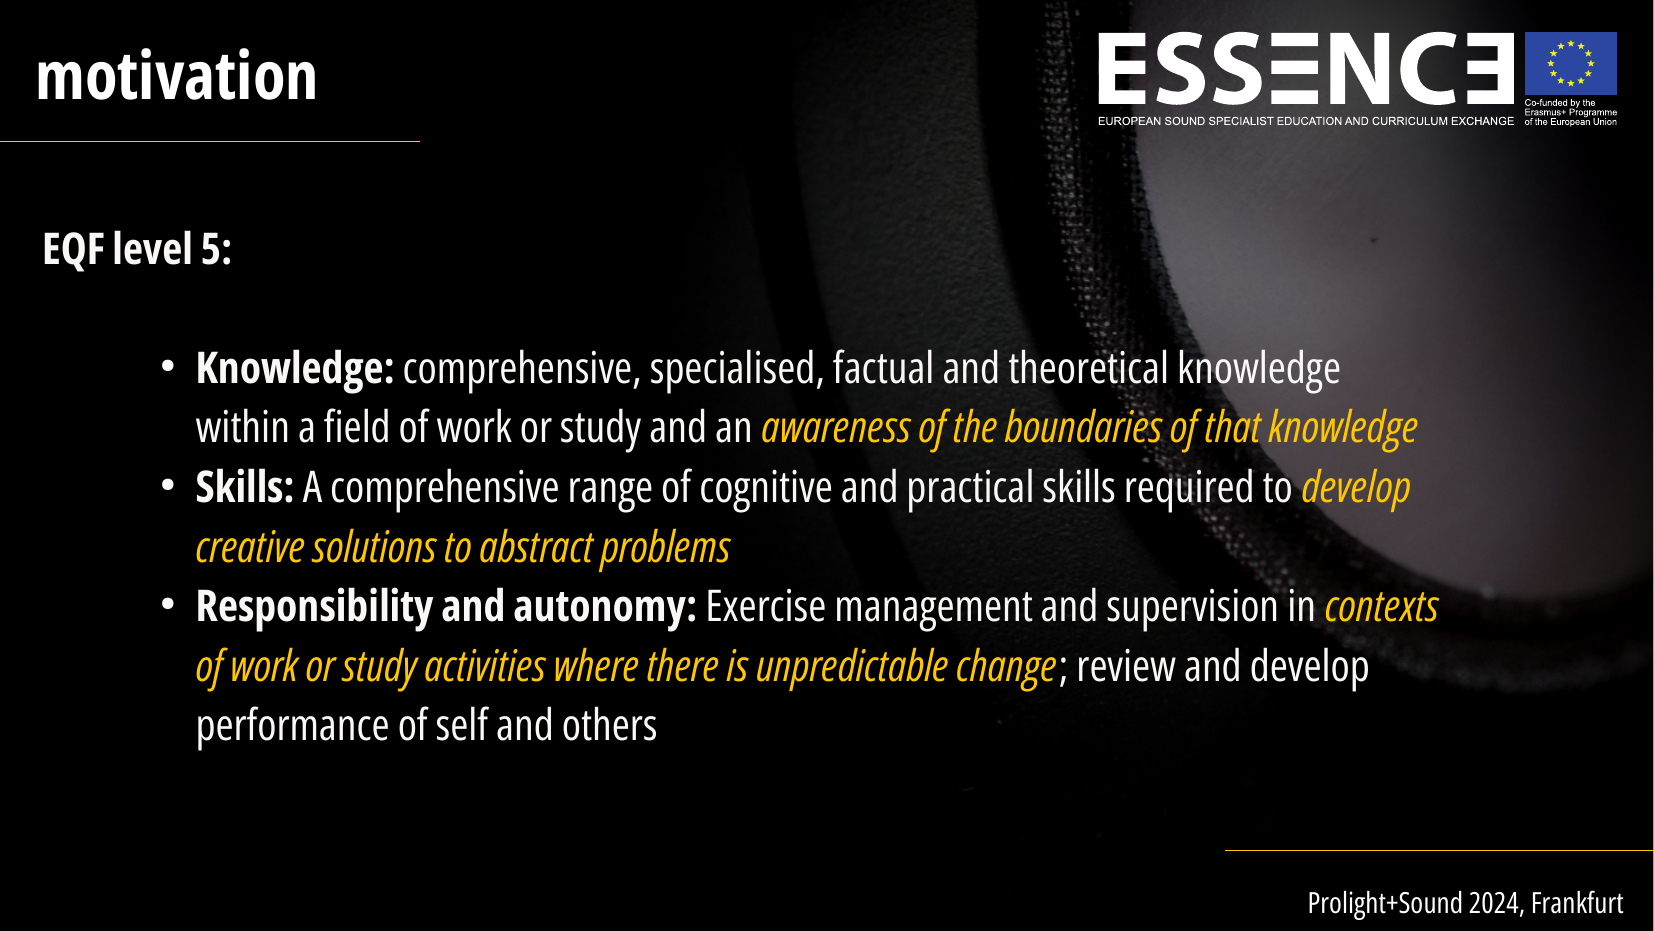

# motivation
EQF level 5:
Knowledge: comprehensive, specialised, factual and theoretical knowledge
within a field of work or study and an awareness of the boundaries of that knowledge
Skills: A comprehensive range of cognitive and practical skills required to develop
creative solutions to abstract problems
Responsibility and autonomy: Exercise management and supervision in contexts
of work or study activities where there is unpredictable change; review and develop
performance of self and others